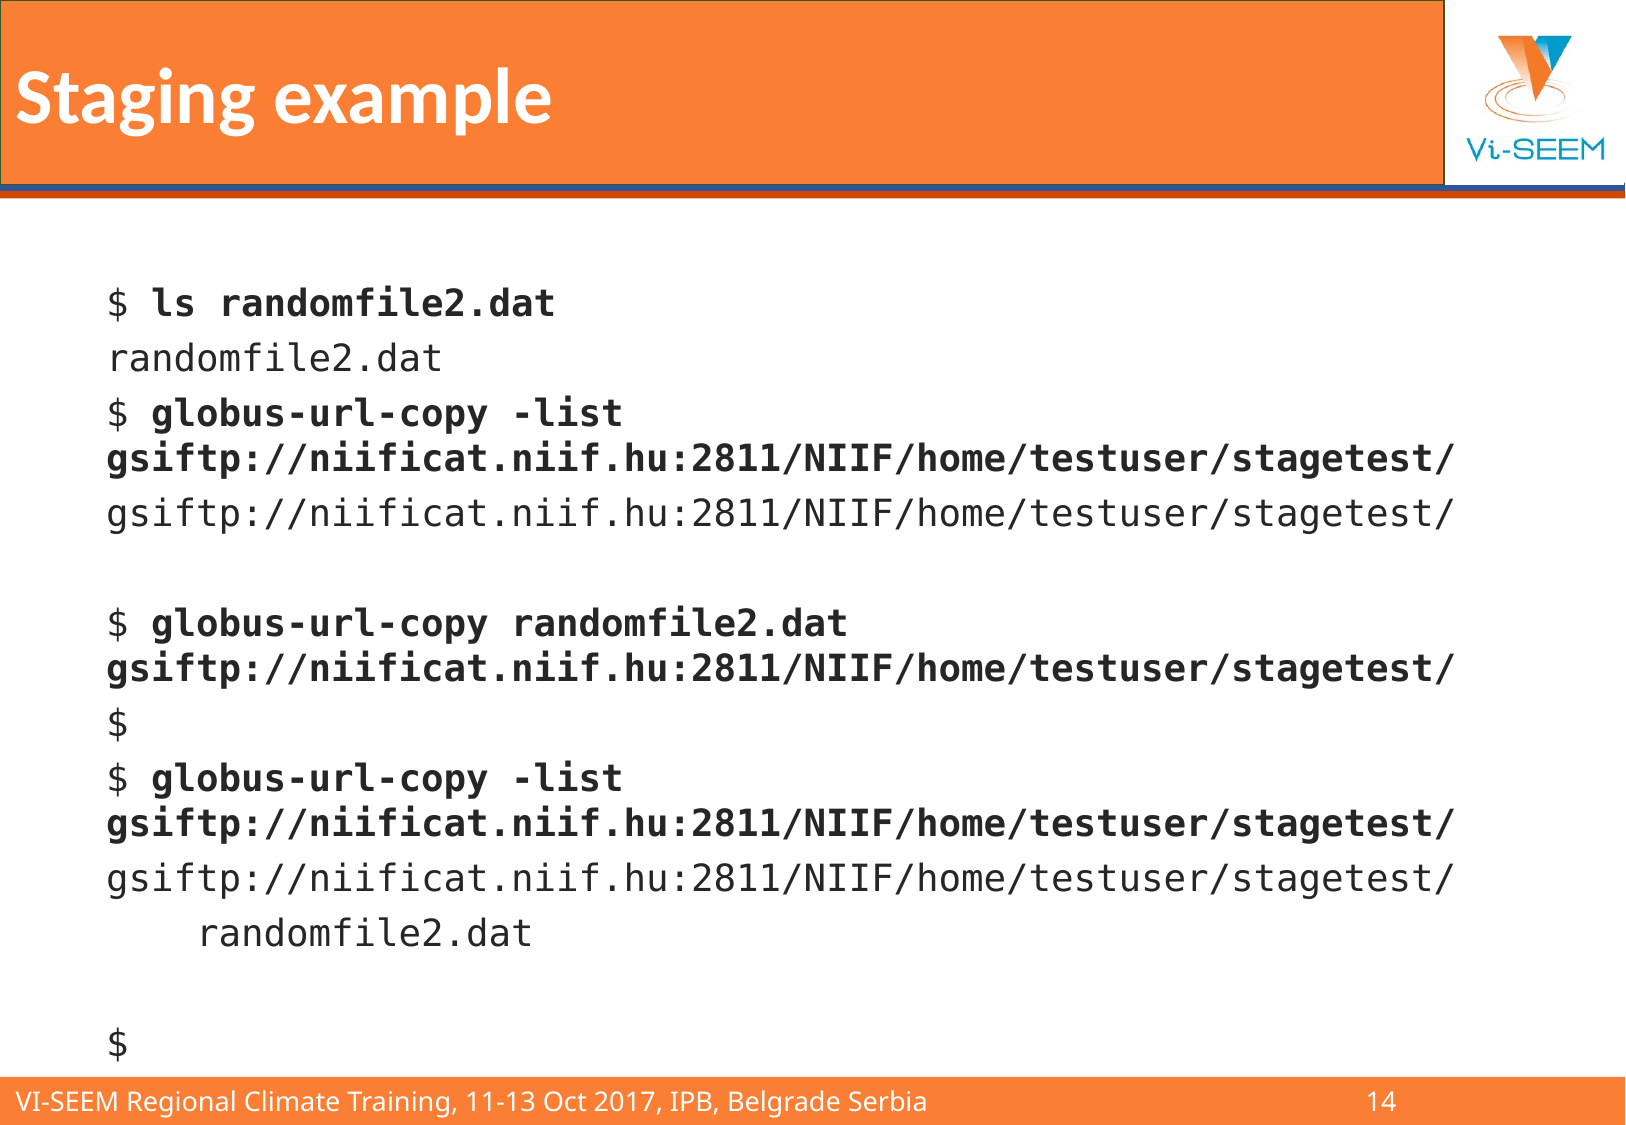

# Staging example
$ ls randomfile2.dat
randomfile2.dat
$ globus-url-copy -list gsiftp://niificat.niif.hu:2811/NIIF/home/testuser/stagetest/
gsiftp://niificat.niif.hu:2811/NIIF/home/testuser/stagetest/
$ globus-url-copy randomfile2.dat gsiftp://niificat.niif.hu:2811/NIIF/home/testuser/stagetest/
$
$ globus-url-copy -list gsiftp://niificat.niif.hu:2811/NIIF/home/testuser/stagetest/
gsiftp://niificat.niif.hu:2811/NIIF/home/testuser/stagetest/
 randomfile2.dat
$
VI-SEEM Regional Climate Training, 11-13 Oct 2017, IPB, Belgrade Serbia